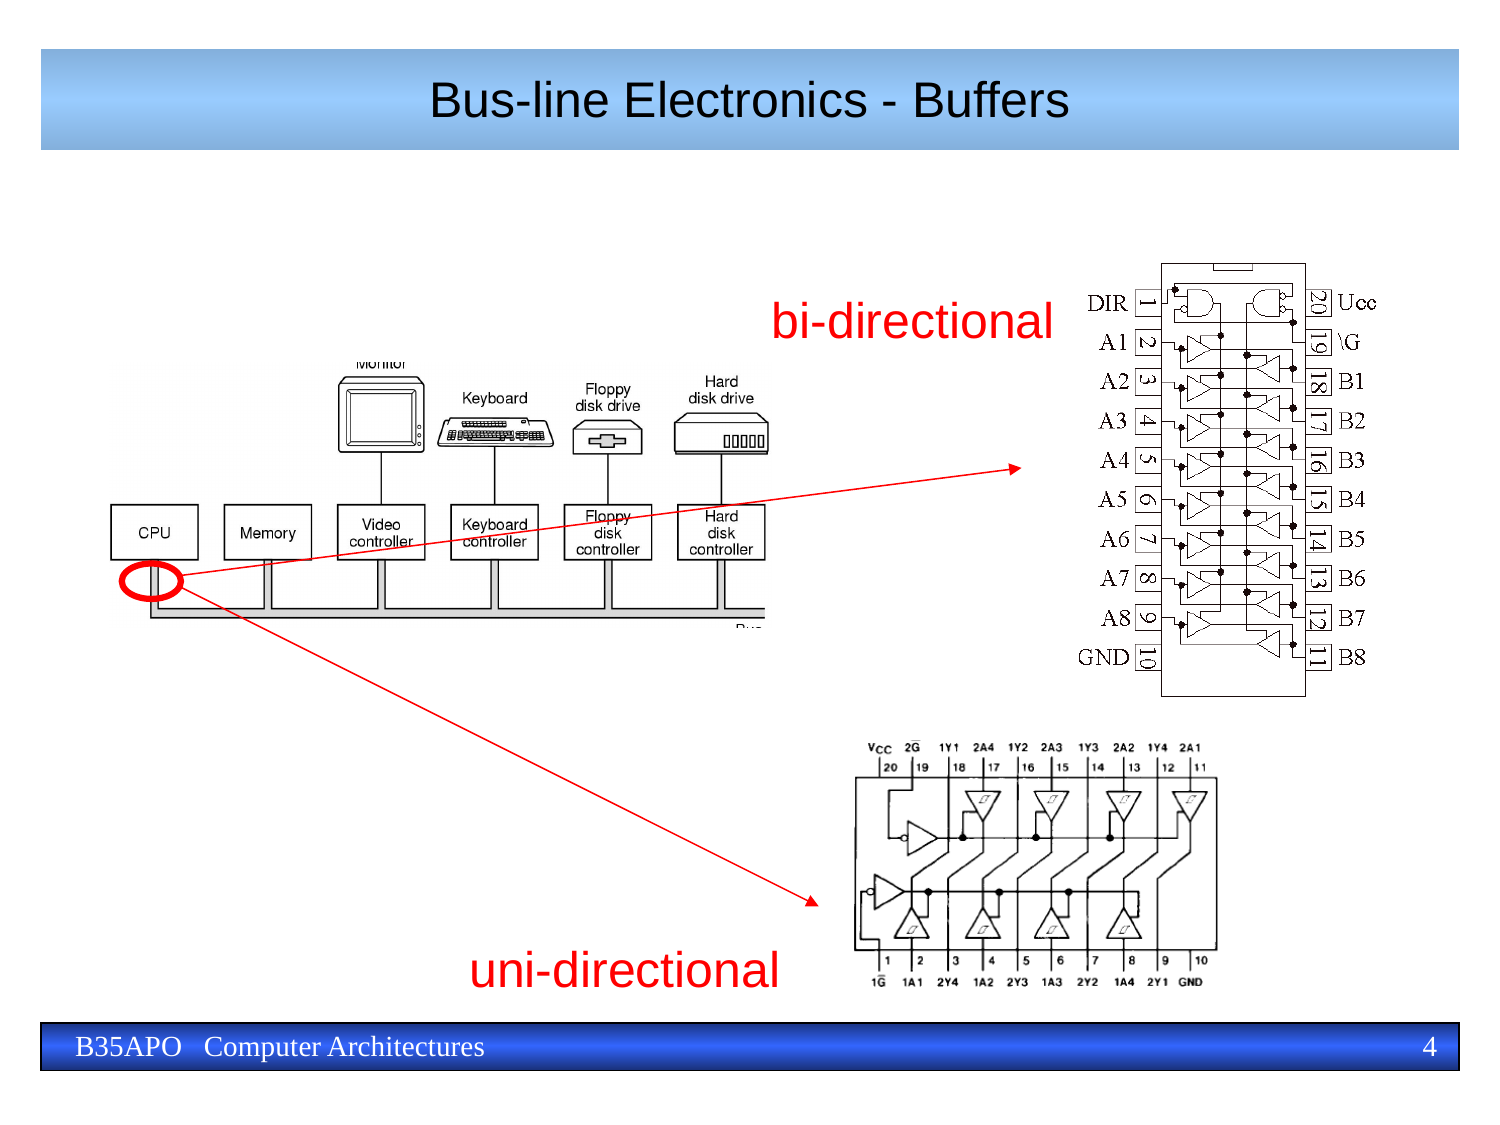

# Bus-line Electronics - Buffers
bi-directional
uni-directional
B35APO Computer Architectures
4